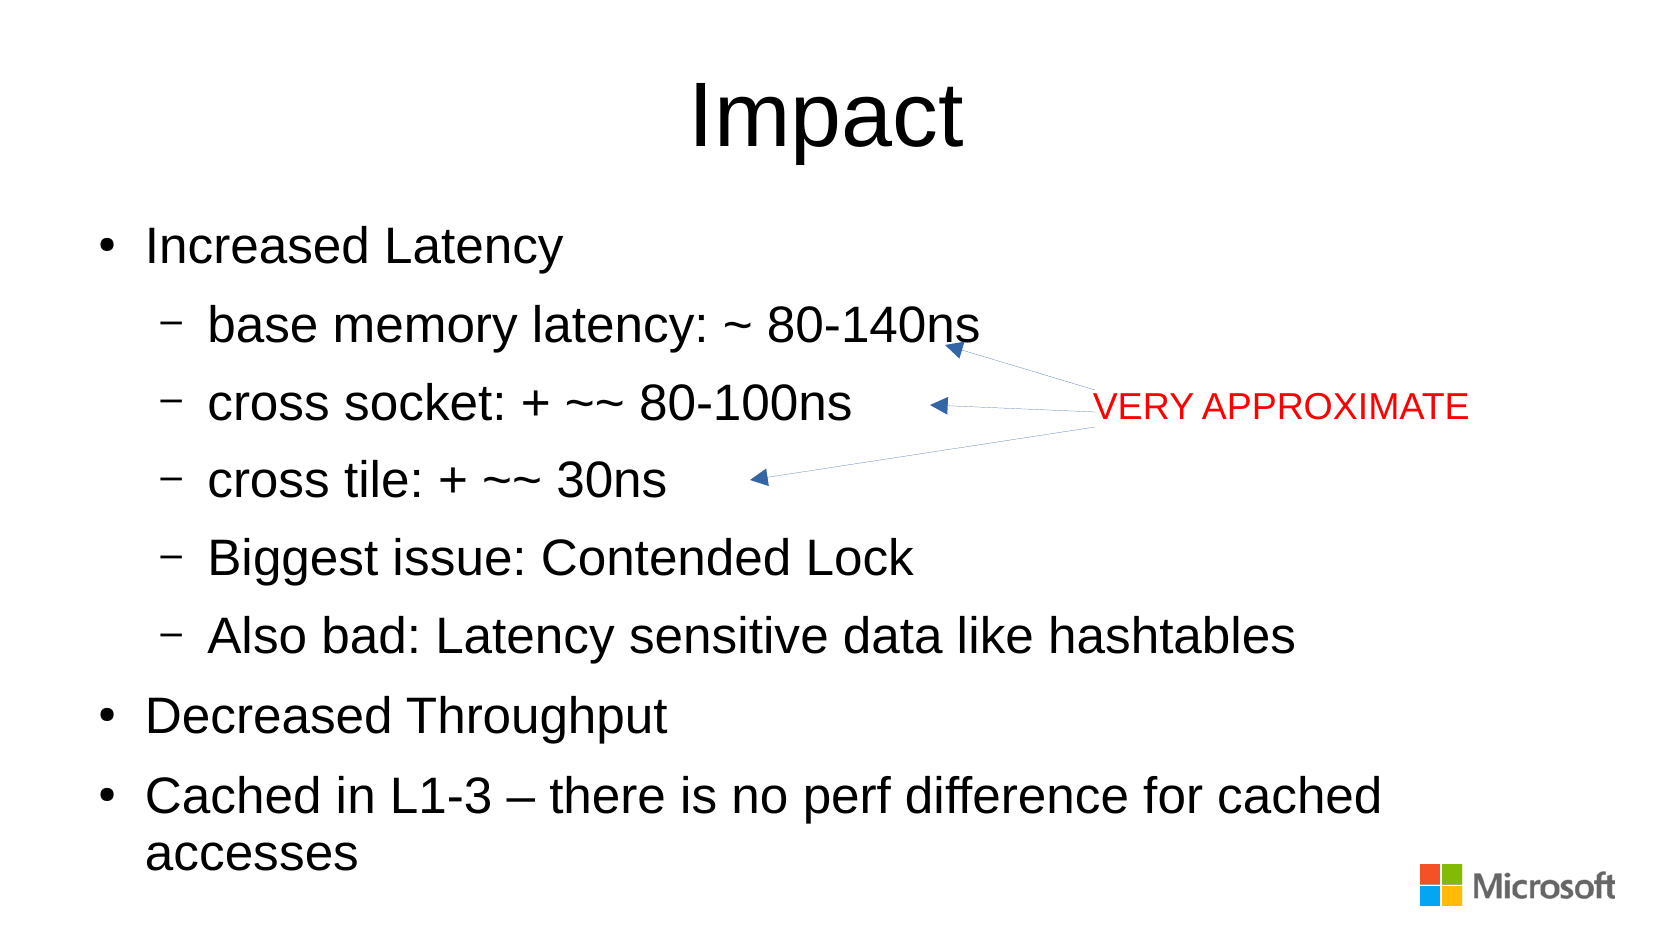

# Impact
Increased Latency
base memory latency: ~ 80-140ns
cross socket: + ~~ 80-100ns
cross tile: + ~~ 30ns
Biggest issue: Contended Lock
Also bad: Latency sensitive data like hashtables
Decreased Throughput
Cached in L1-3 – there is no perf difference for cached accesses
VERY APPROXIMATE